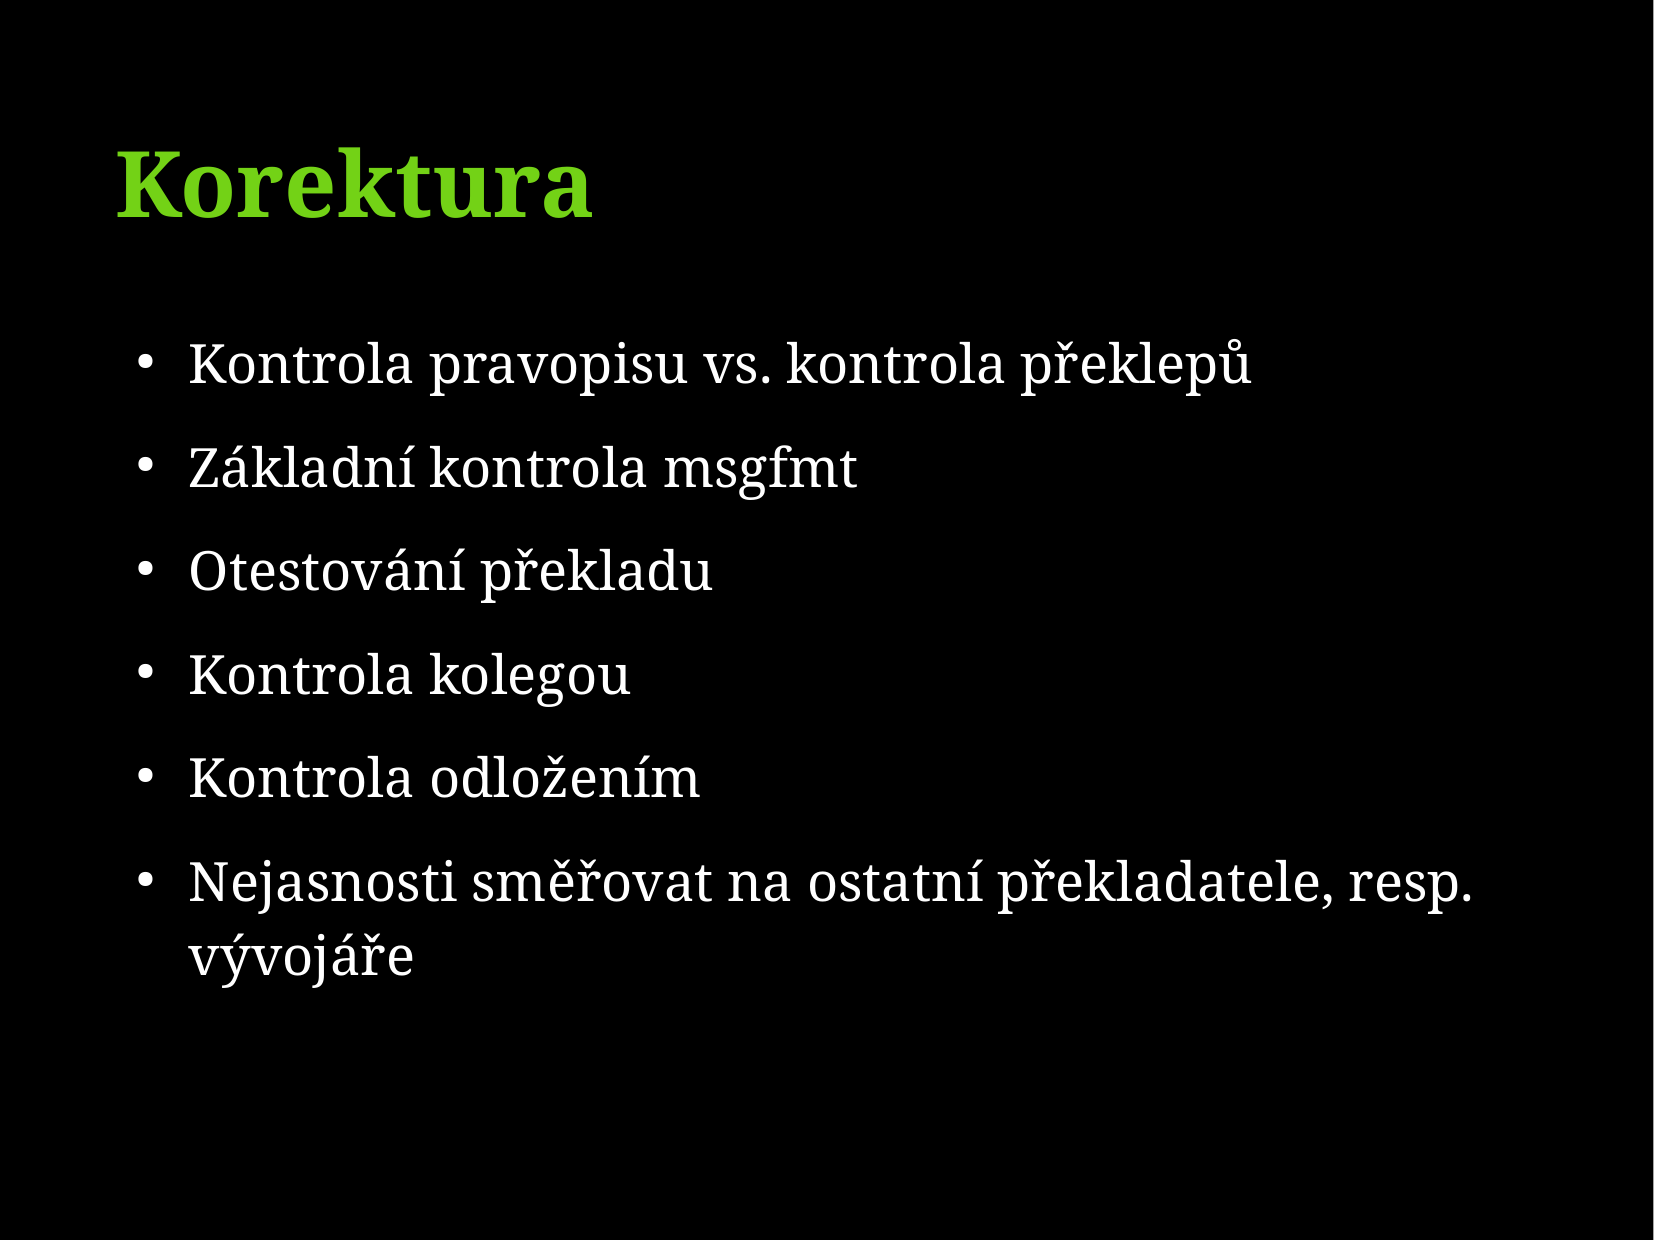

# Korektura
Kontrola pravopisu vs. kontrola překlepů
Základní kontrola msgfmt
Otestování překladu
Kontrola kolegou
Kontrola odložením
Nejasnosti směřovat na ostatní překladatele, resp. vývojáře